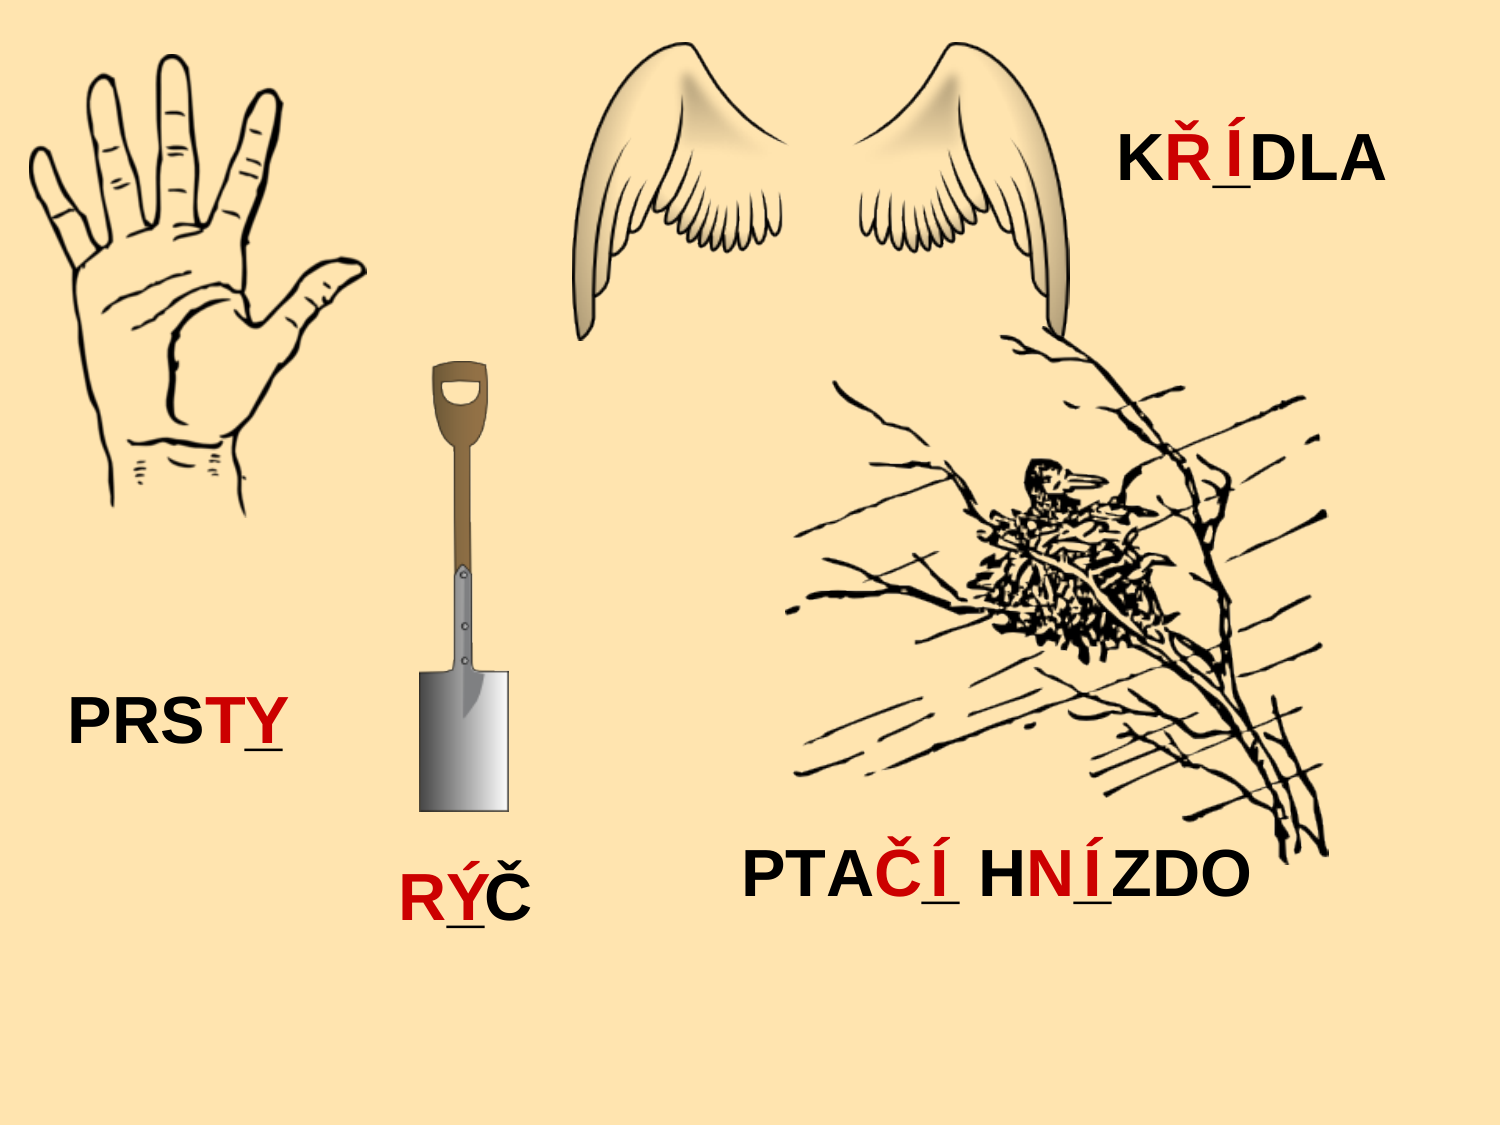

# KŘ_DLA
Í
PRST_
Y
PTAČ_ HN_ZDO
Í
Í
R_Č
Ý